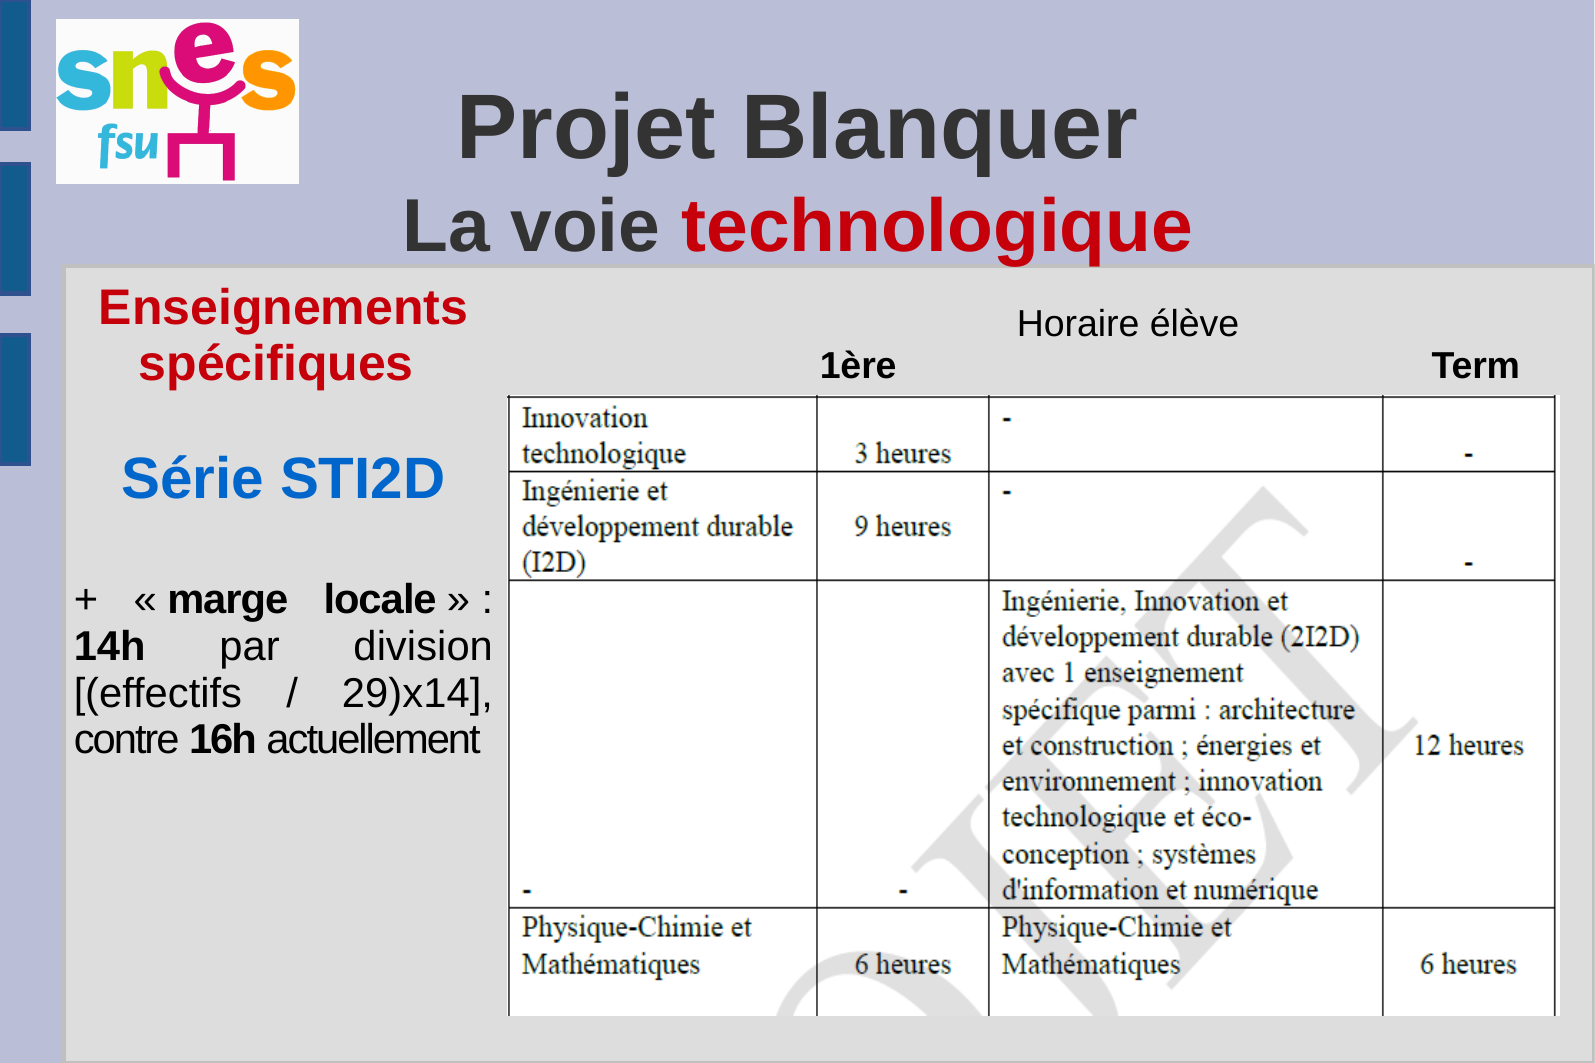

# Projet Blanquer La voie technologique
Enseignements spécifiques
Série STI2D
+ « marge locale » : 14h par division [(effectifs / 29)x14], contre 16h actuellement
Horaire élève
 1ère					 	 Term